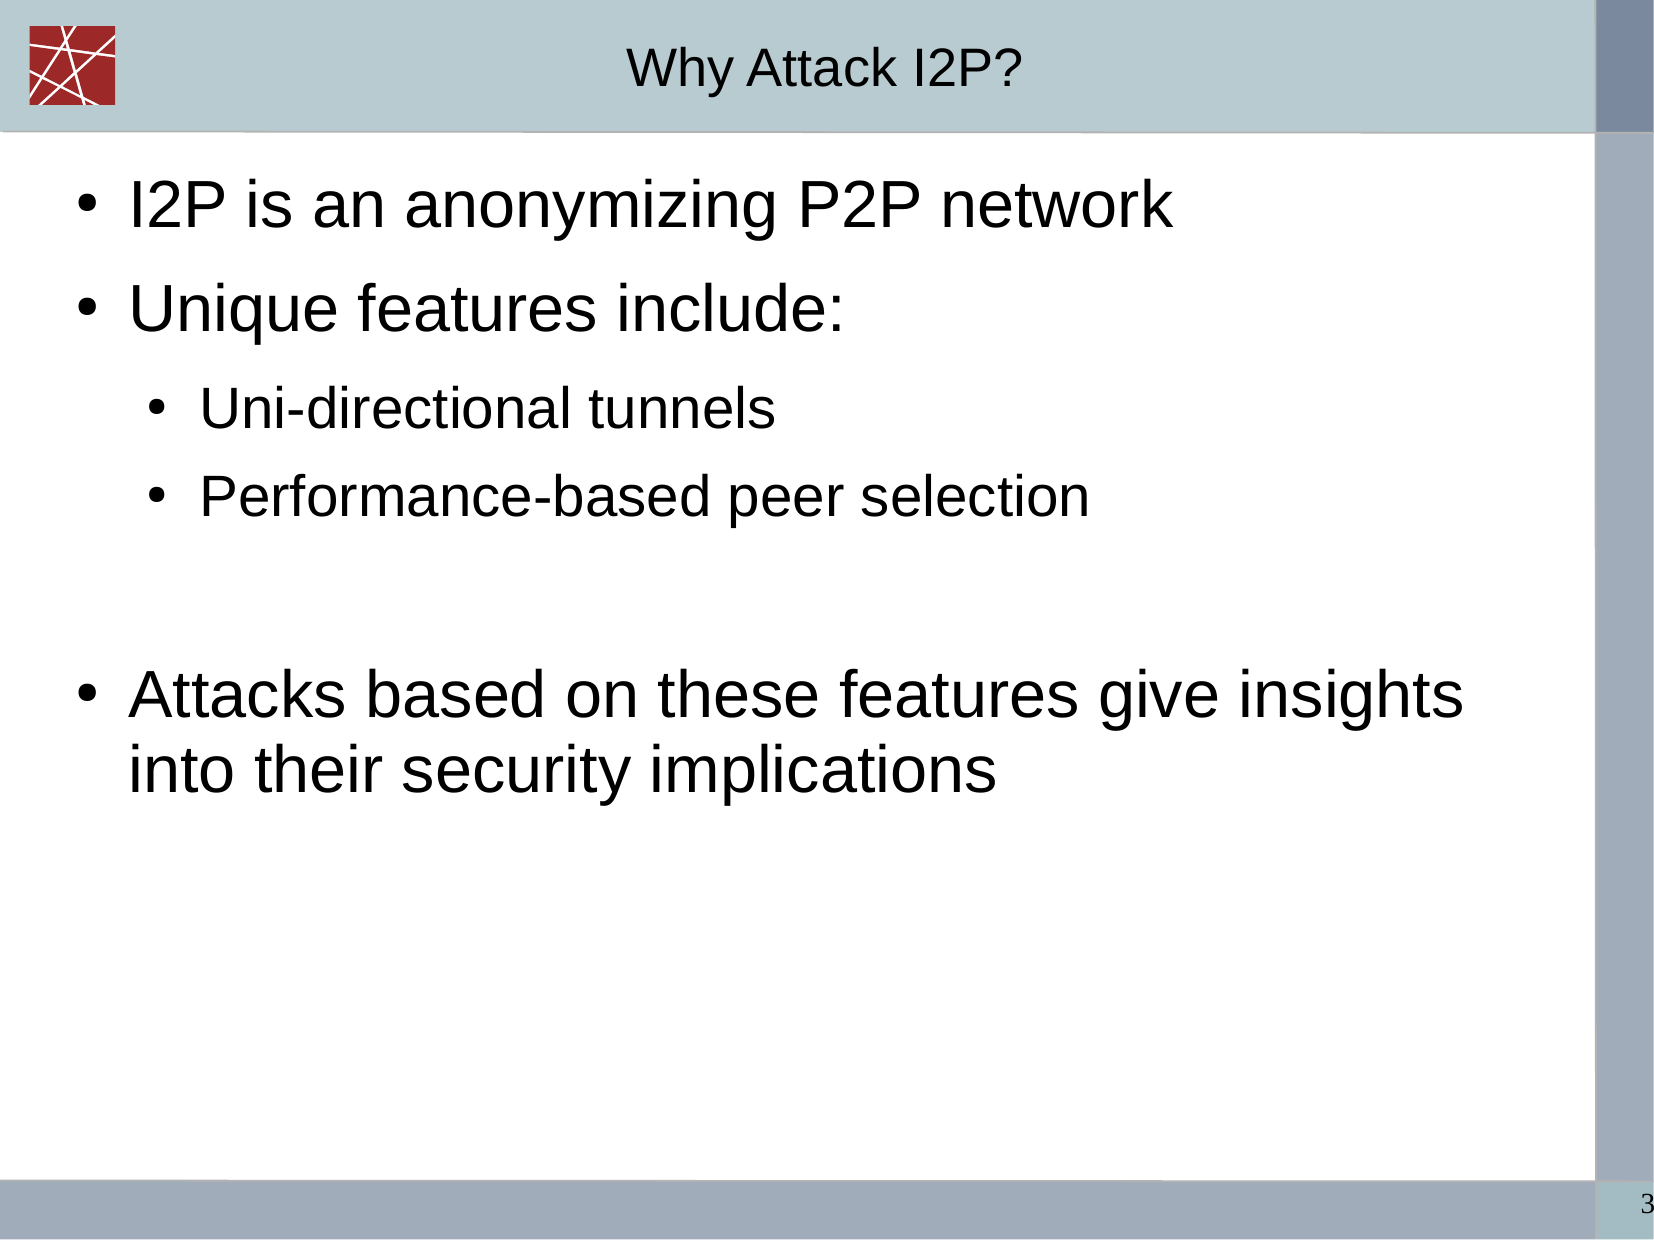

# Why Attack I2P?
I2P is an anonymizing P2P network
Unique features include:
Uni-directional tunnels
Performance-based peer selection
Attacks based on these features give insights into their security implications
3